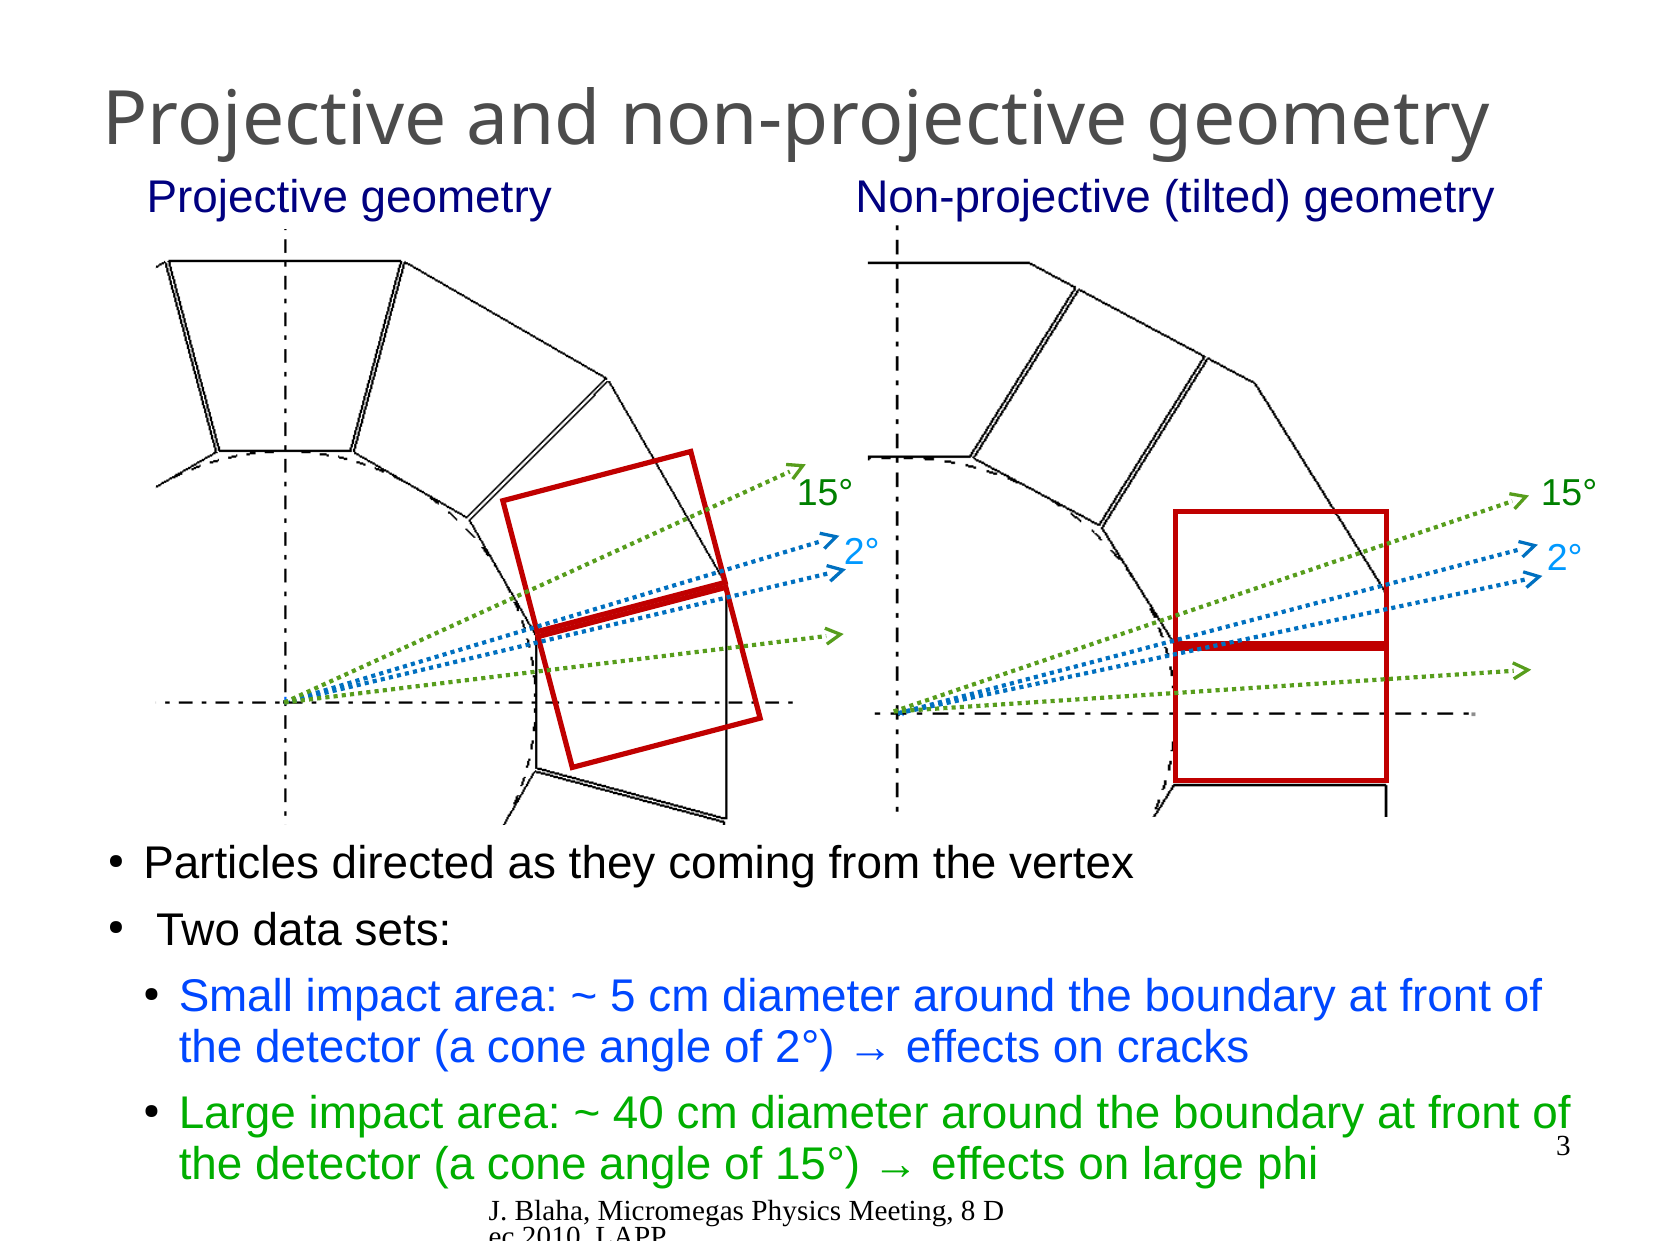

# Projective and non-projective geometry
Projective geometry
Non-projective (tilted) geometry
15°
15°
2°
2°
Particles directed as they coming from the vertex
 Two data sets:
Small impact area: ~ 5 cm diameter around the boundary at front of the detector (a cone angle of 2°) → effects on cracks
Large impact area: ~ 40 cm diameter around the boundary at front of the detector (a cone angle of 15°) → effects on large phi
3
J. Blaha, Micromegas Physics Meeting, 8 Dec 2010, LAPP